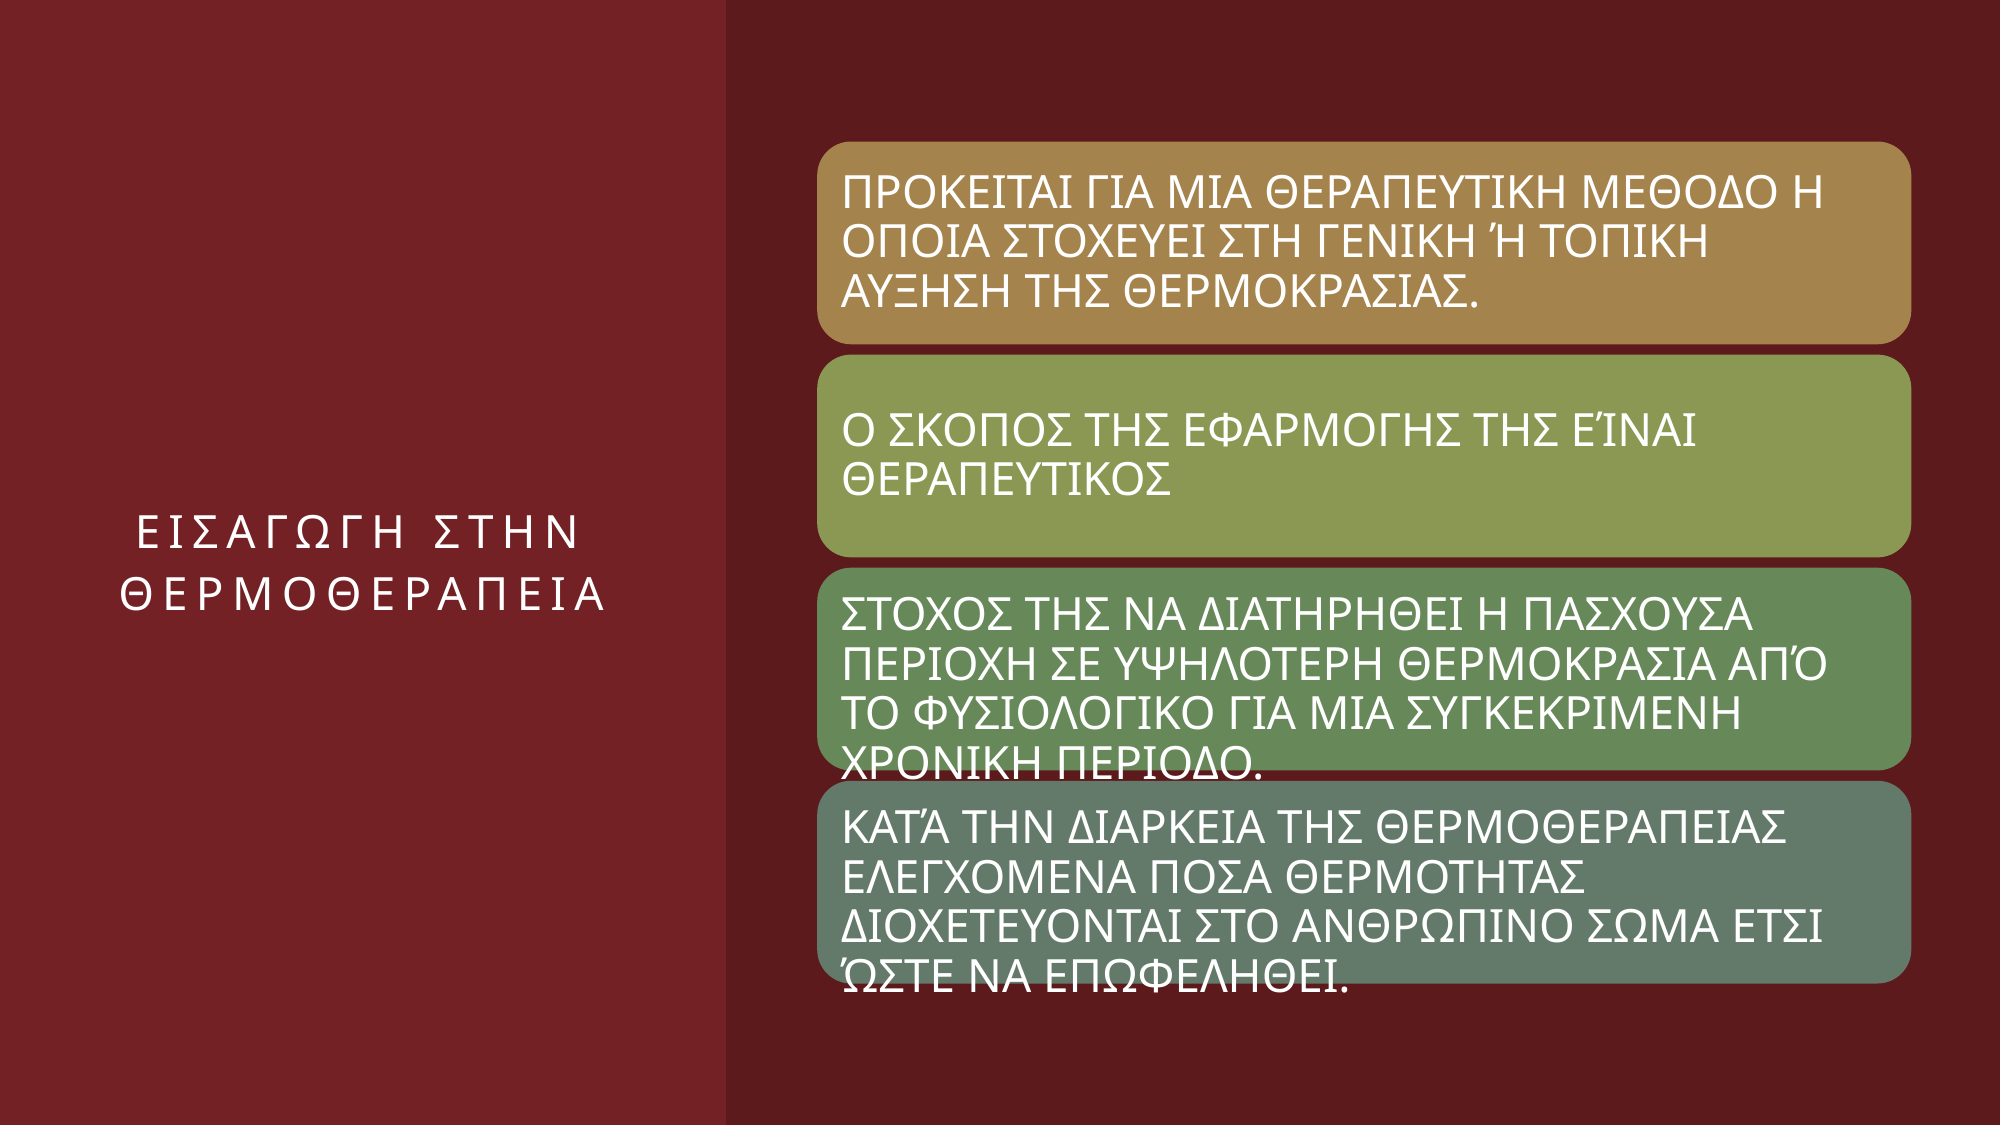

ΠΡΟΚΕΙΤΑΙ ΓΙΑ ΜΙΑ ΘΕΡΑΠΕΥΤΙΚΗ ΜΕΘΟΔΟ Η ΟΠΟΙΑ ΣΤΟΧΕΥΕΙ ΣΤΗ ΓΕΝΙΚΗ Ή ΤΟΠΙΚΗ ΑΥΞΗΣΗ ΤΗΣ ΘΕΡΜΟΚΡΑΣΙΑΣ.
Ο ΣΚΟΠΟΣ ΤΗΣ ΕΦΑΡΜΟΓΗΣ ΤΗΣ ΕΊΝΑΙ ΘΕΡΑΠΕΥΤΙΚΟΣ
ΣΤΟΧΟΣ ΤΗΣ ΝΑ ΔΙΑΤΗΡΗΘΕΙ Η ΠΑΣΧΟΥΣΑ ΠΕΡΙΟΧΗ ΣΕ ΥΨΗΛΟΤΕΡΗ ΘΕΡΜΟΚΡΑΣΙΑ ΑΠΌ ΤΟ ΦΥΣΙΟΛΟΓΙΚΟ ΓΙΑ ΜΙΑ ΣΥΓΚΕΚΡΙΜΕΝΗ ΧΡΟΝΙΚΗ ΠΕΡΙΟΔΟ.
ΚΑΤΆ ΤΗΝ ΔΙΑΡΚΕΙΑ ΤΗΣ ΘΕΡΜΟΘΕΡΑΠΕΙΑΣ ΕΛΕΓΧΟΜΕΝΑ ΠΟΣΑ ΘΕΡΜΟΤΗΤΑΣ ΔΙΟΧΕΤΕΥΟΝΤΑΙ ΣΤΟ ΑΝΘΡΩΠΙΝΟ ΣΩΜΑ ΕΤΣΙ ΏΣΤΕ ΝΑ ΕΠΩΦΕΛΗΘΕΙ.
# ΕΙΣΑΓΩΓΗ ΣΤΗΝ ΘΕΡΜΟΘΕΡΑΠΕΙΑ